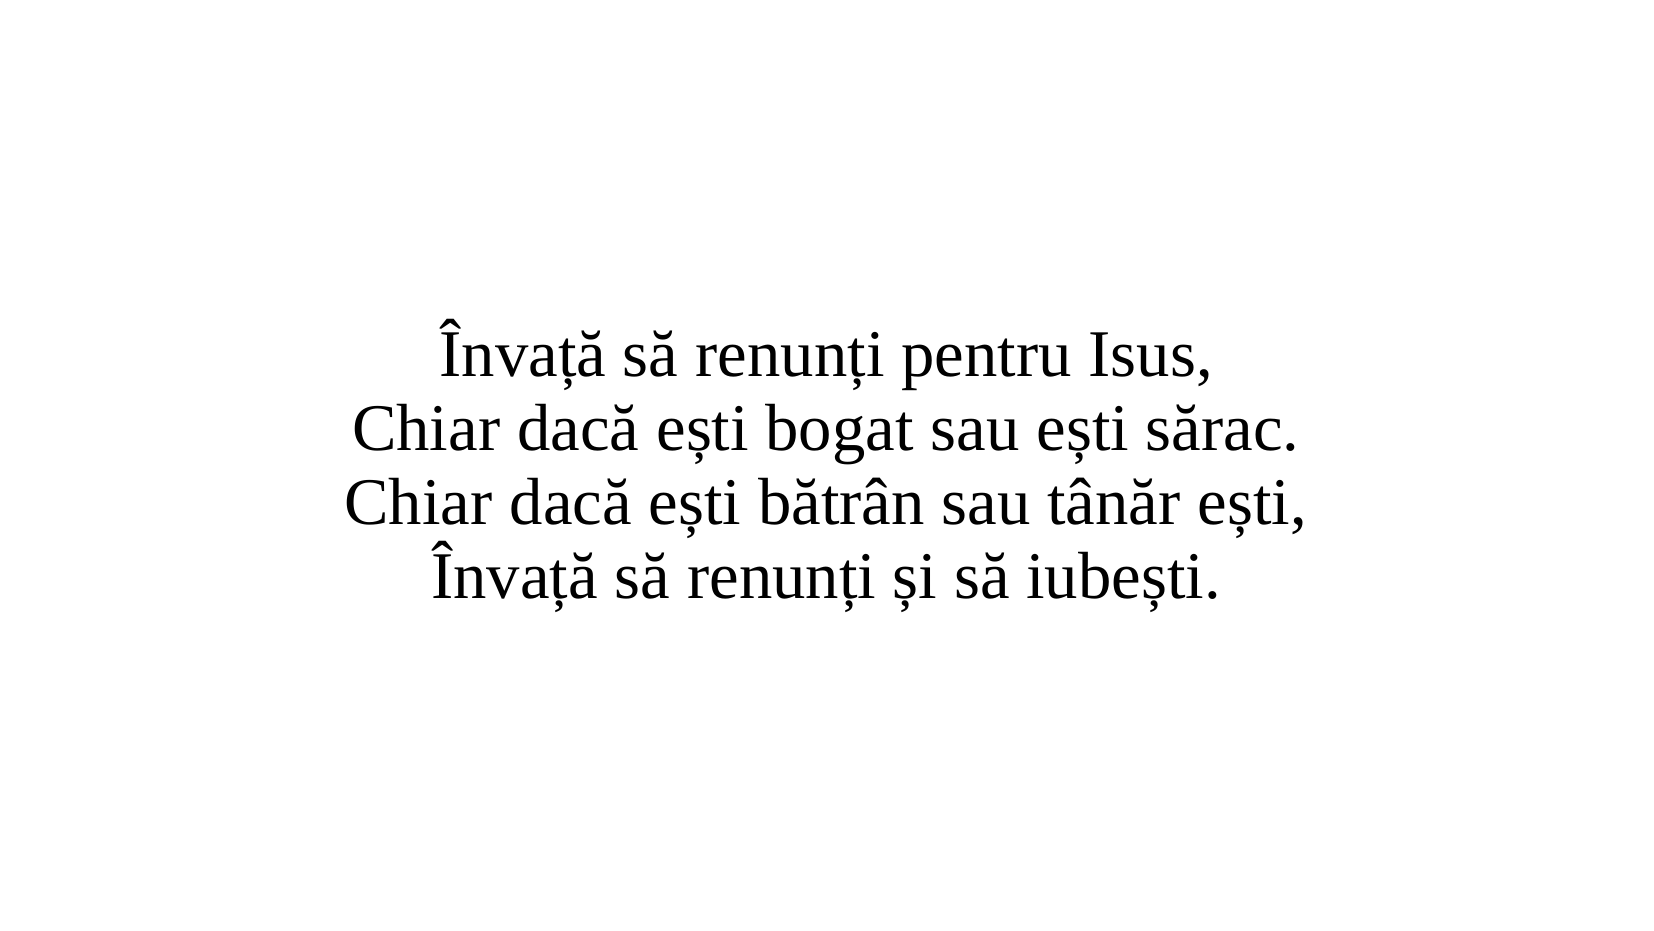

# Învață să renunți pentru Isus,
Chiar dacă ești bogat sau ești sărac.
Chiar dacă ești bătrân sau tânăr ești,
Învață să renunți și să iubești.